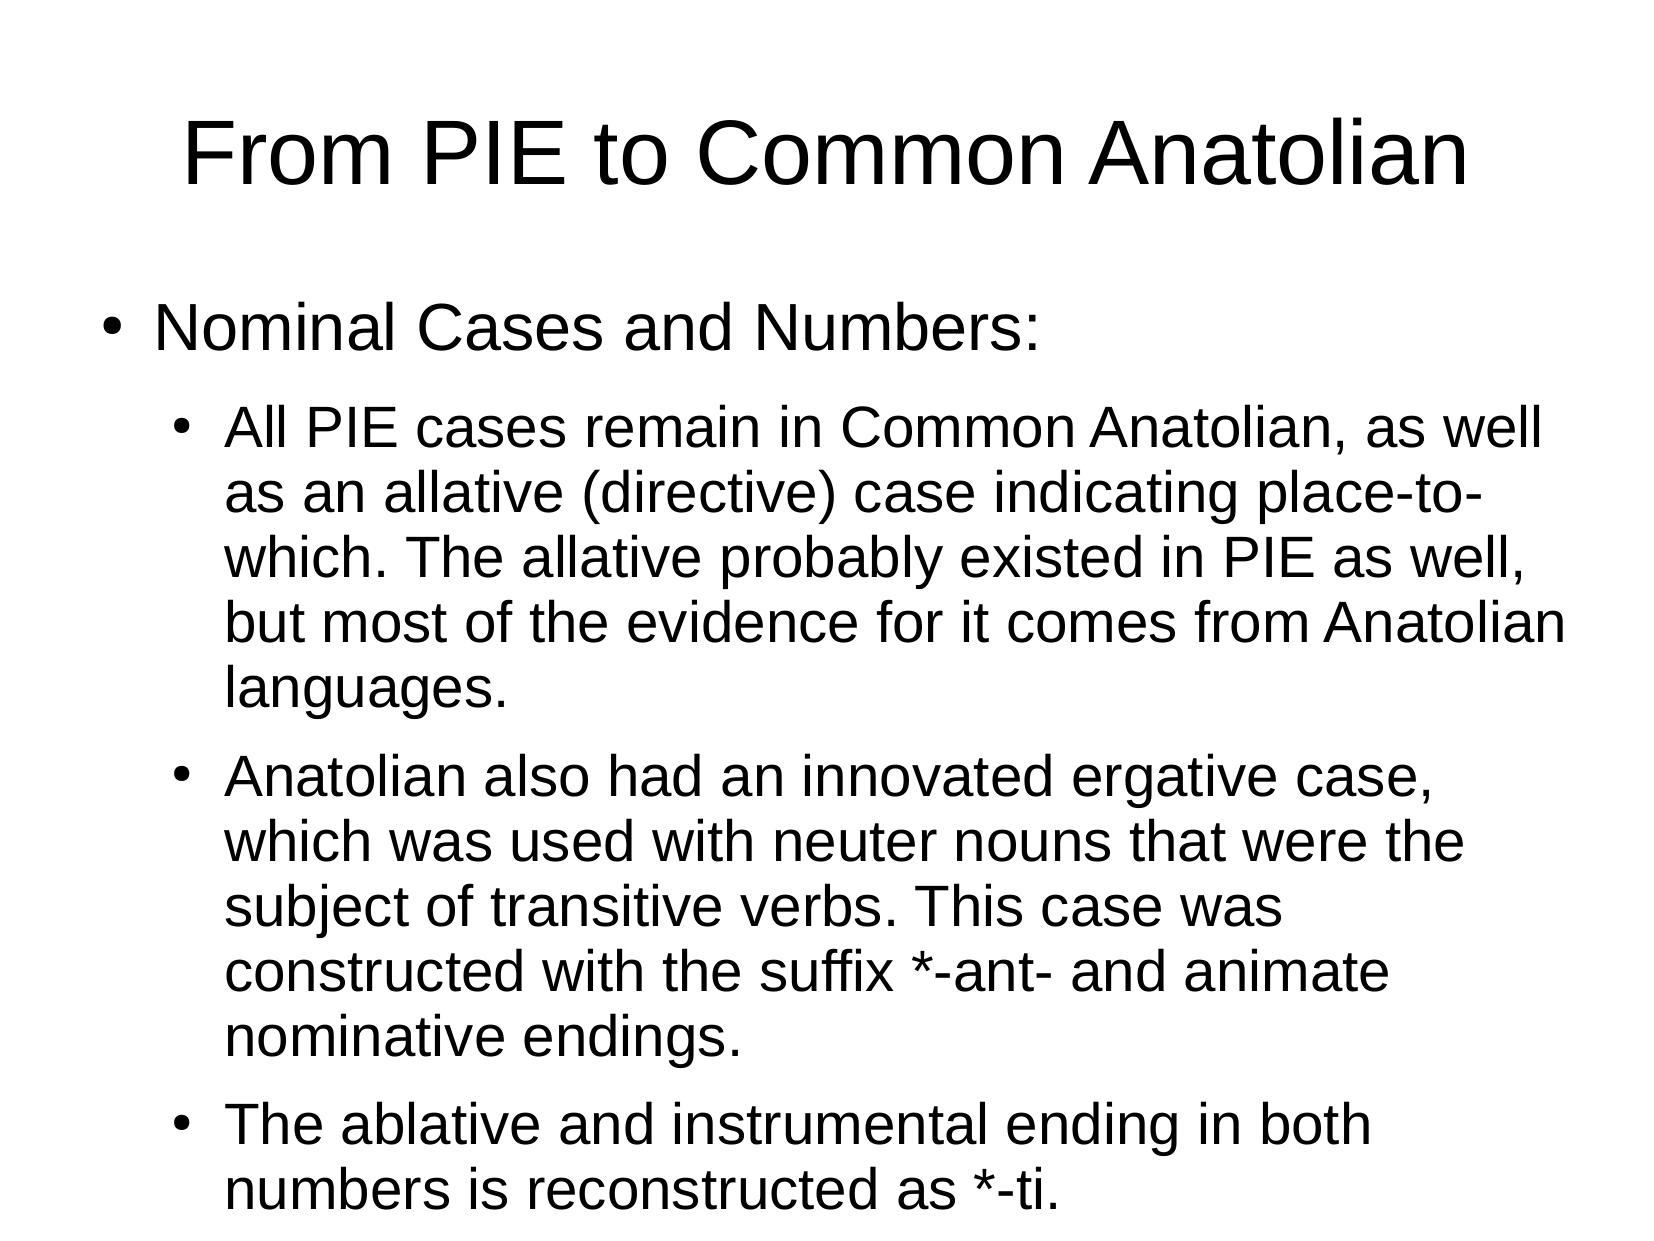

# From PIE to Common Anatolian
Nominal Cases and Numbers:
All PIE cases remain in Common Anatolian, as well as an allative (directive) case indicating place-to-which. The allative probably existed in PIE as well, but most of the evidence for it comes from Anatolian languages.
Anatolian also had an innovated ergative case, which was used with neuter nouns that were the subject of transitive verbs. This case was constructed with the suffix *-ant- and animate nominative endings.
The ablative and instrumental ending in both numbers is reconstructed as *-ti.